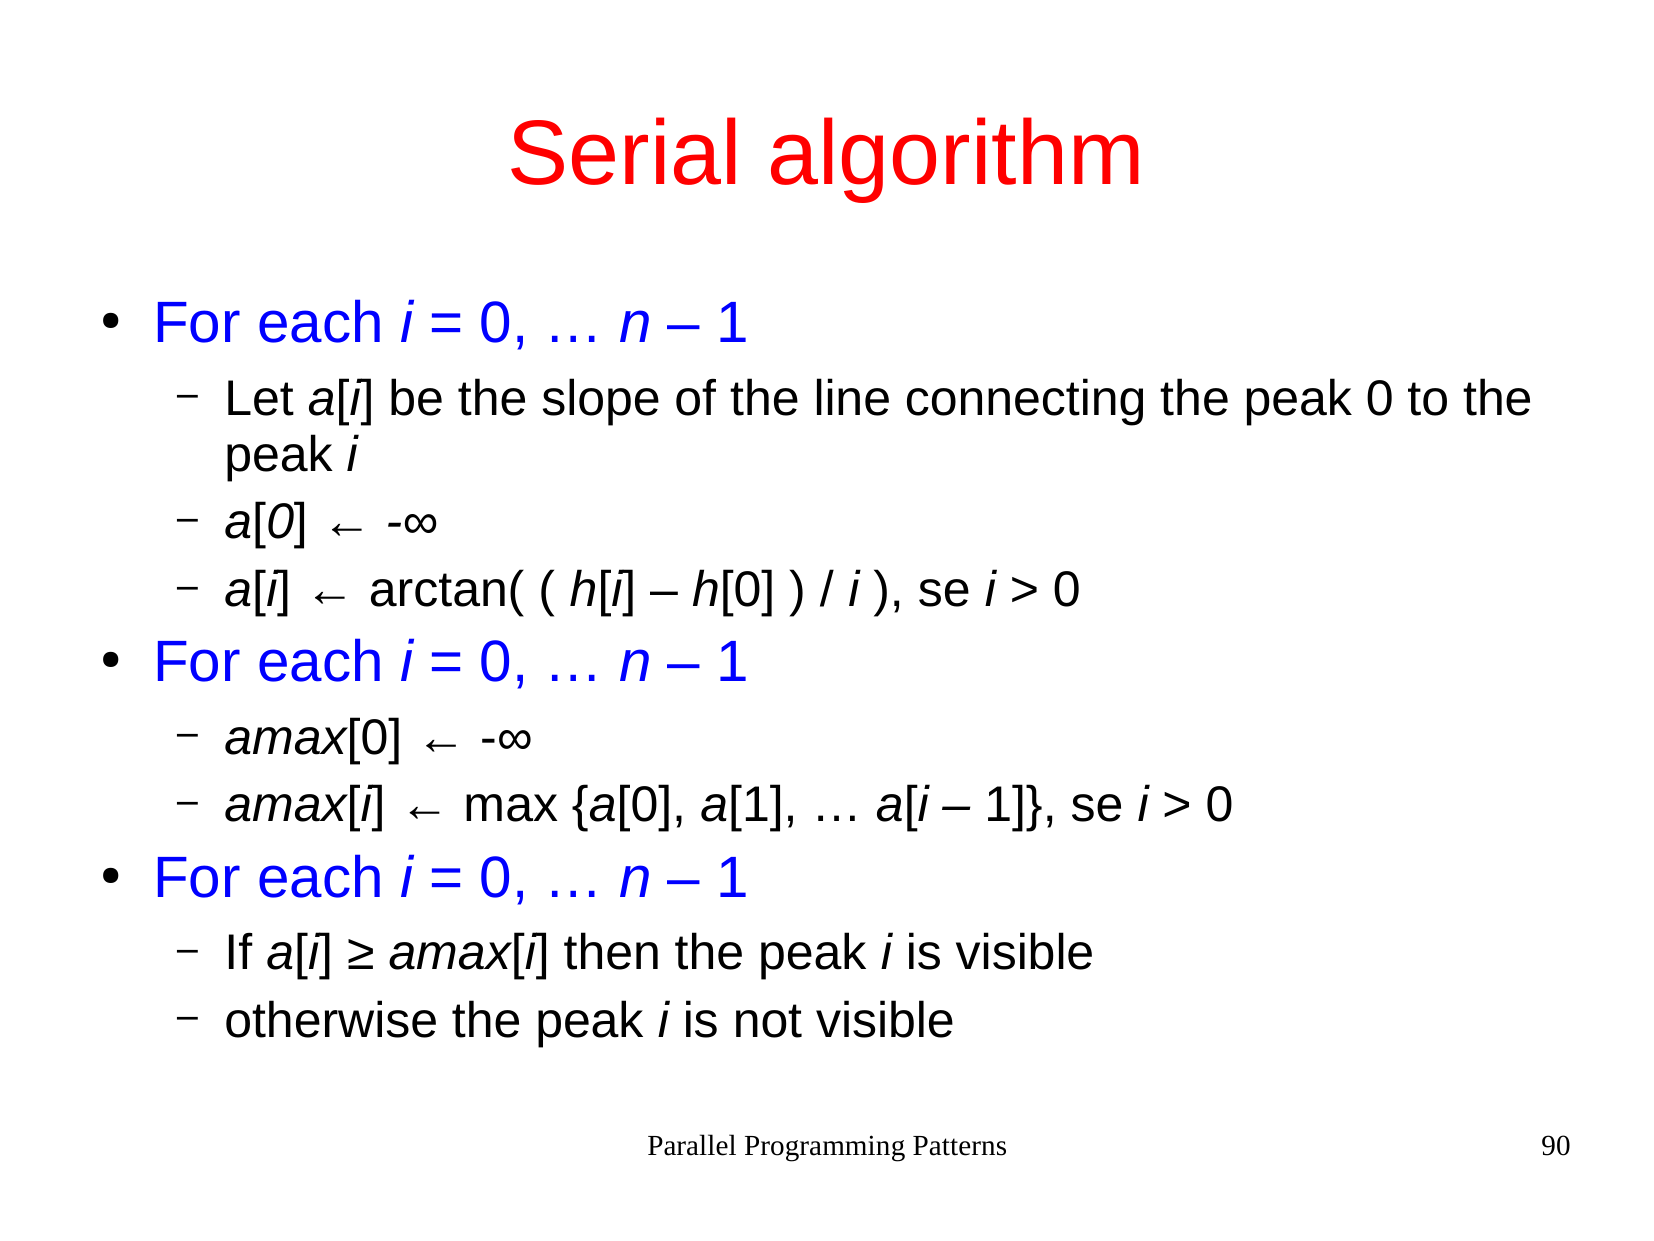

# Serial algorithm
For each i = 0, … n – 1
Let a[i] be the slope of the line connecting the peak 0 to the peak i
a[0] ← -∞
a[i] ← arctan( ( h[i] – h[0] ) / i ), se i > 0
For each i = 0, … n – 1
amax[0] ← -∞
amax[i] ← max {a[0], a[1], … a[i – 1]}, se i > 0
For each i = 0, … n – 1
If a[i] ≥ amax[i] then the peak i is visible
otherwise the peak i is not visible
Parallel Programming Patterns
90